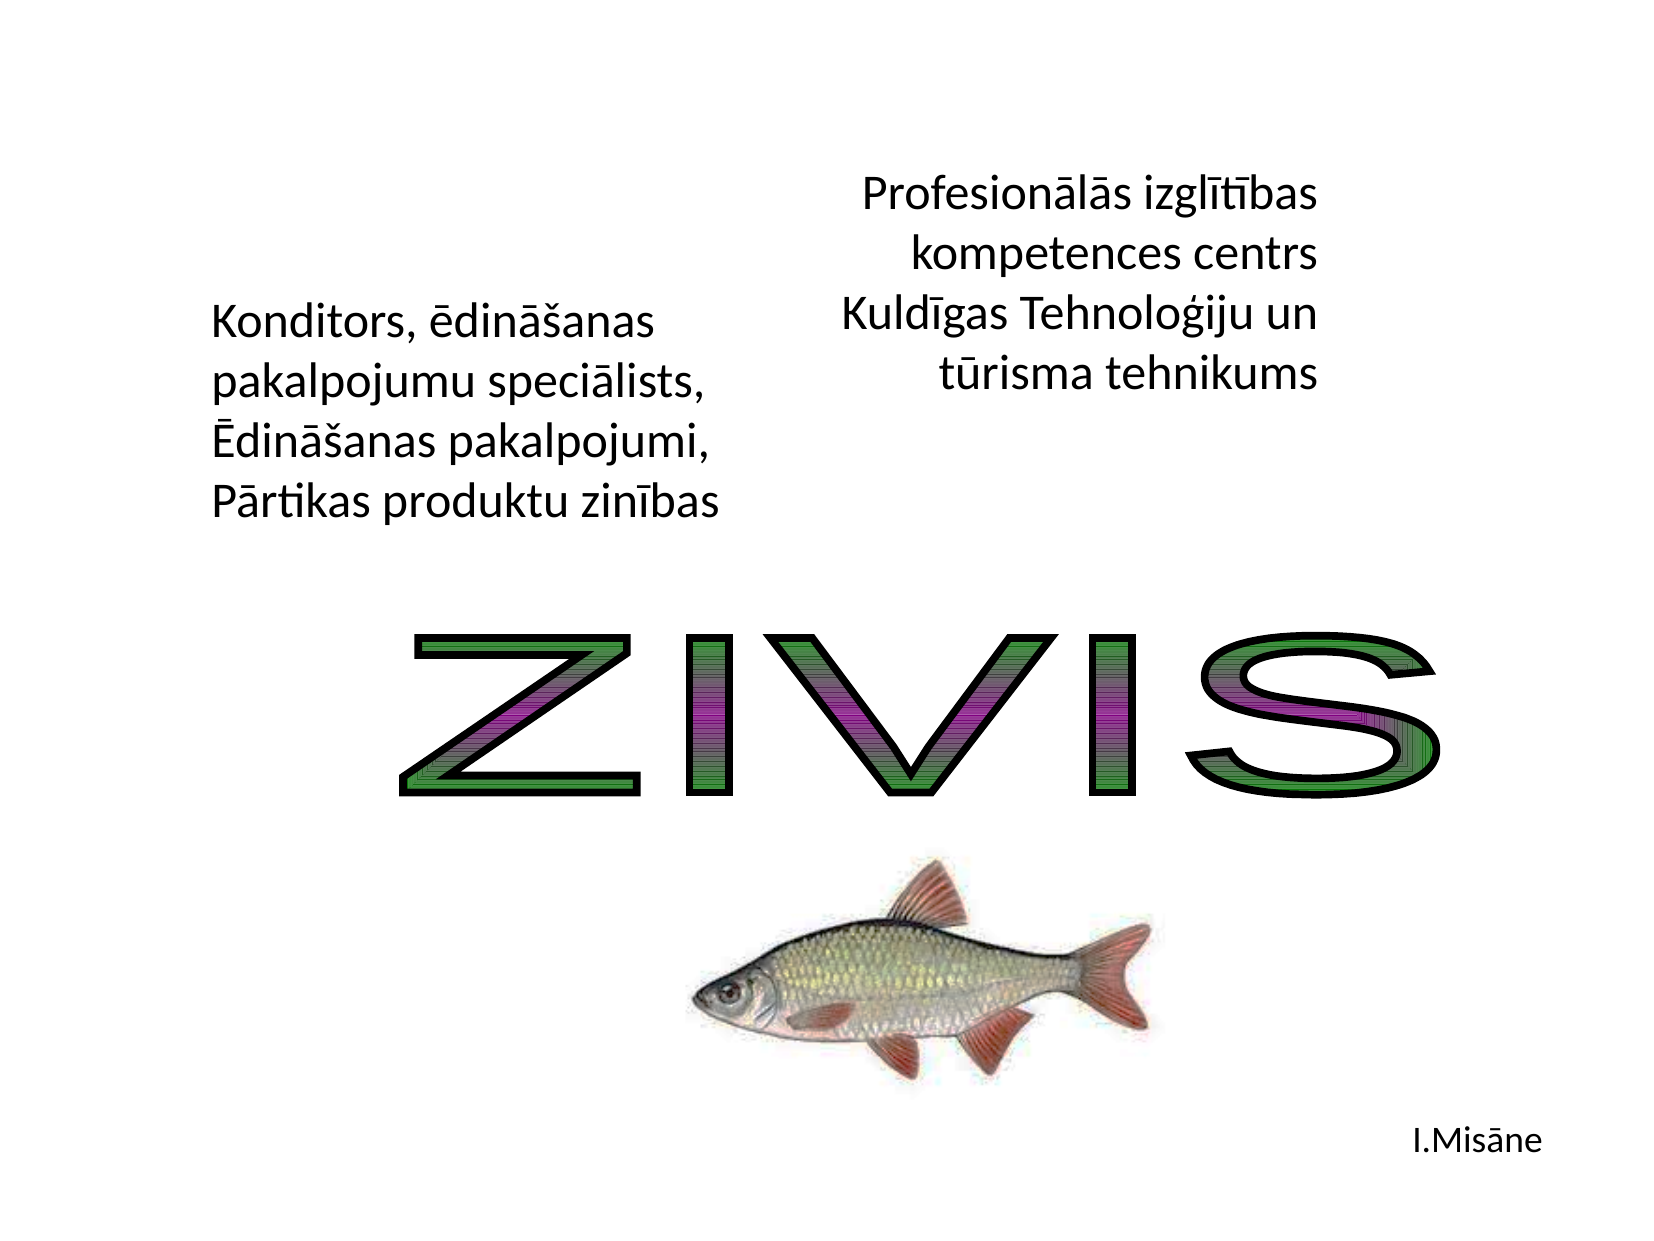

Profesionālās izglītības kompetences centrs
Kuldīgas Tehnoloģiju un tūrisma tehnikums
Konditors, ēdināšanas pakalpojumu speciālists,
Ēdināšanas pakalpojumi,
Pārtikas produktu zinības
ZIVIS
I.Misāne